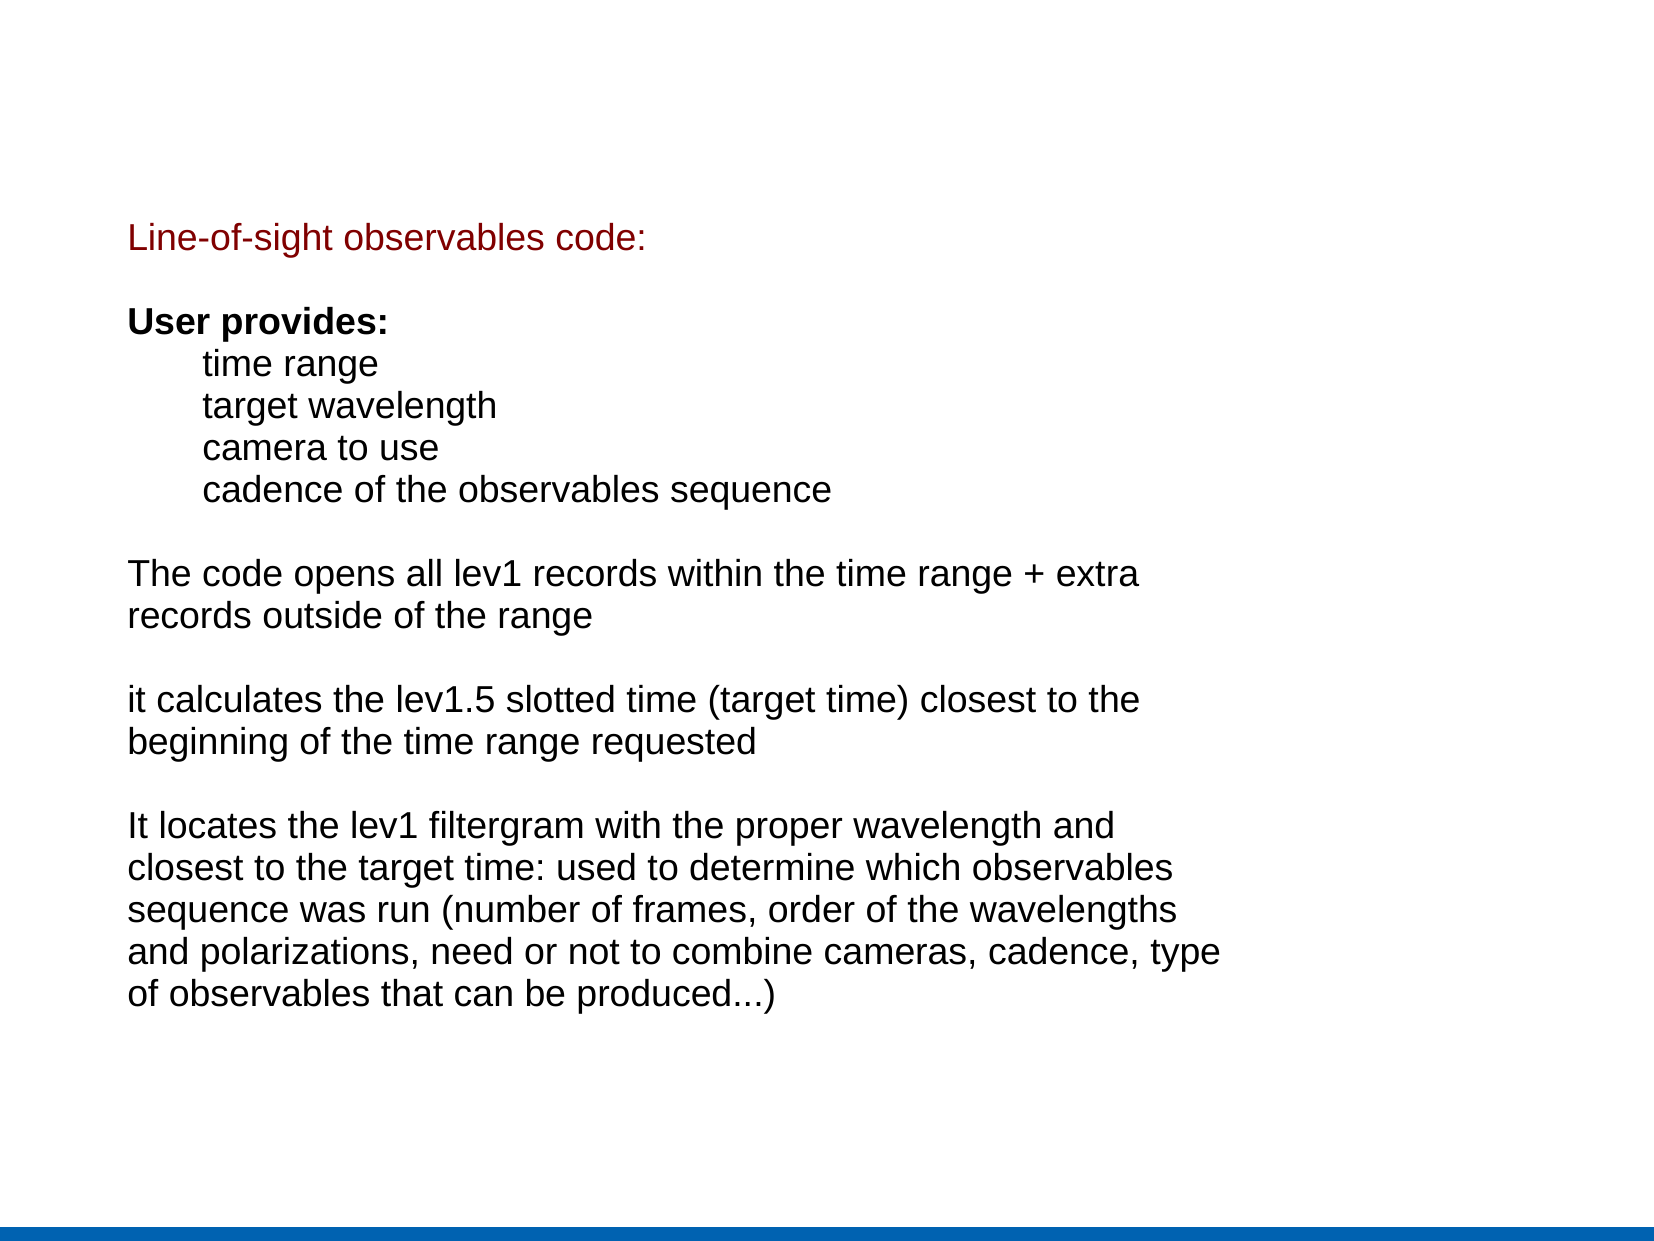

Line-of-sight observables code:
User provides:
	time range
	target wavelength
	camera to use
	cadence of the observables sequence
The code opens all lev1 records within the time range + extra records outside of the range
it calculates the lev1.5 slotted time (target time) closest to the beginning of the time range requested
It locates the lev1 filtergram with the proper wavelength and closest to the target time: used to determine which observables sequence was run (number of frames, order of the wavelengths and polarizations, need or not to combine cameras, cadence, type of observables that can be produced...)